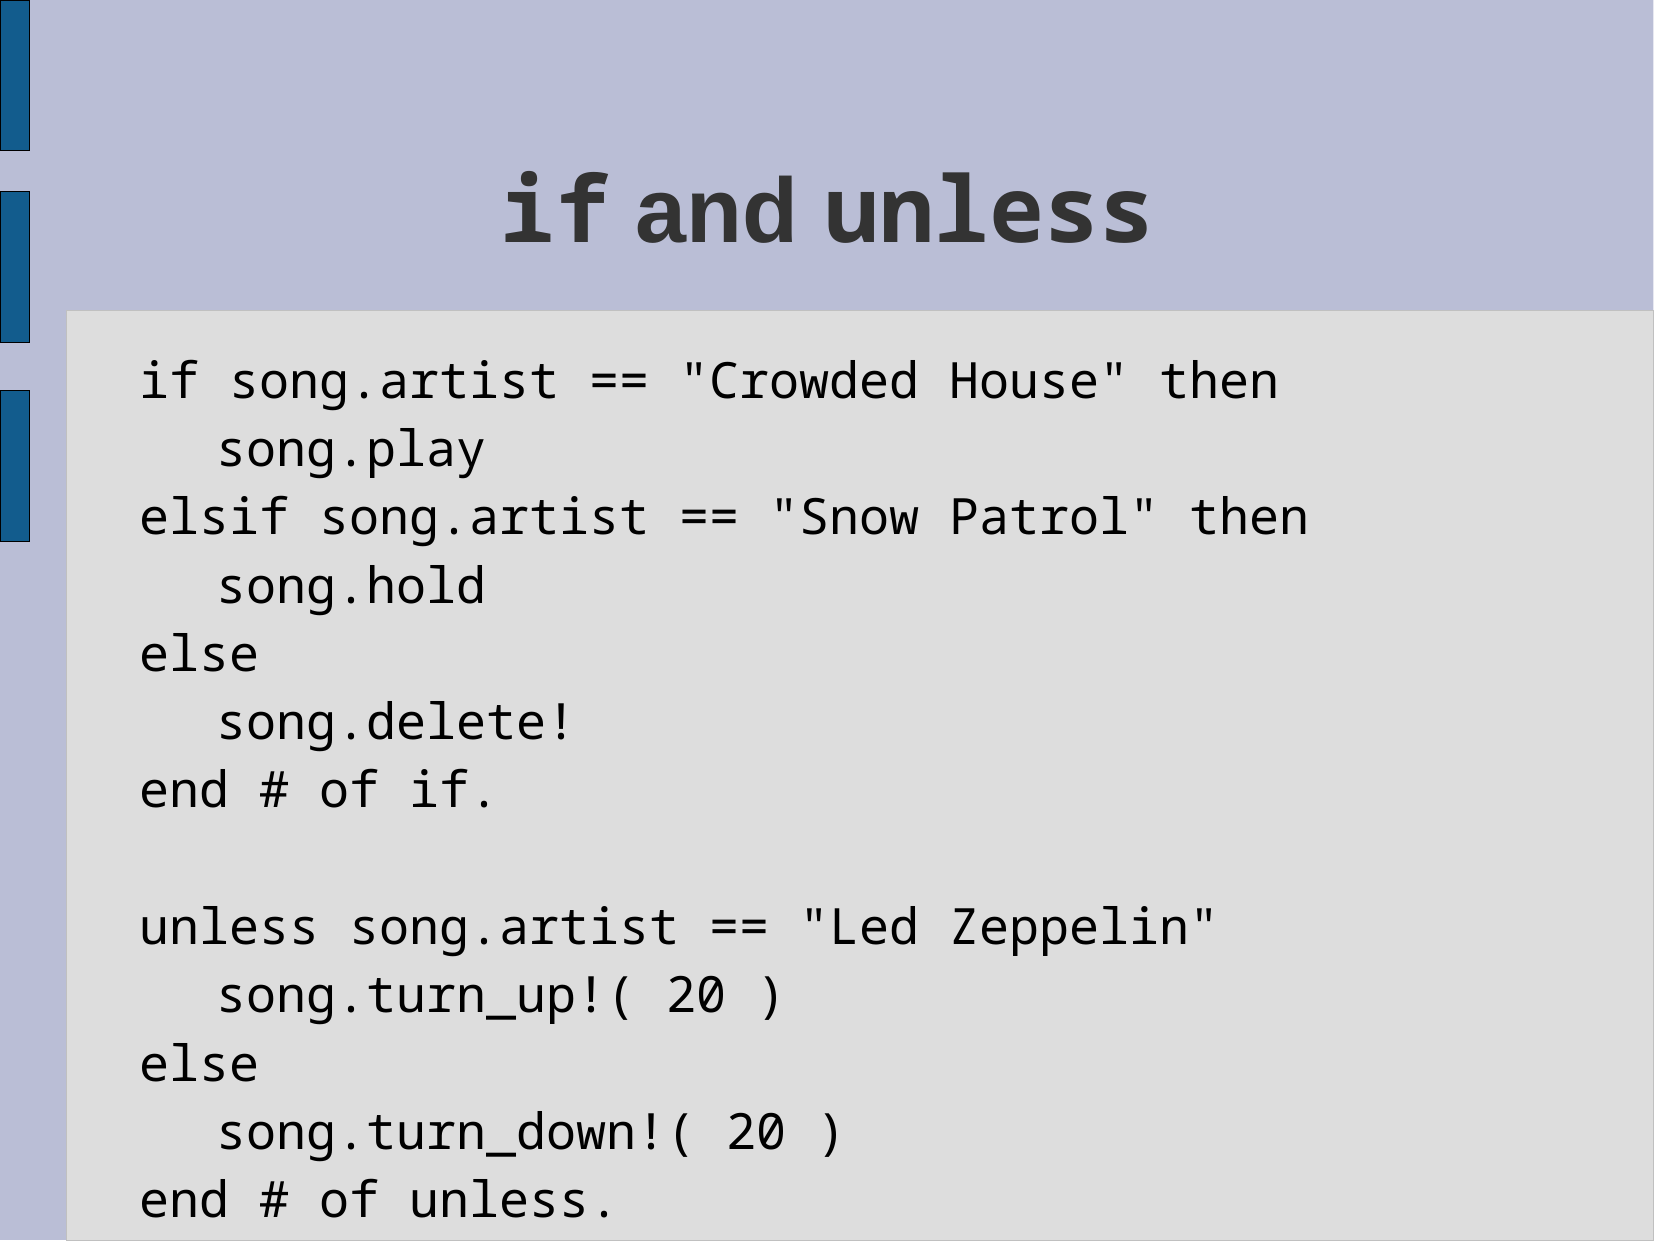

#
if and unless
if song.artist == "Crowded House" then
song.play
elsif song.artist == "Snow Patrol" then
song.hold
else
song.delete!
end # of if.
unless song.artist == "Led Zeppelin"
song.turn_up!( 20 )
else
song.turn_down!( 20 )
end # of unless.
song.artist == "Led Zeppelin" ? song.turn_down!( 20 ) : song.turn_up!( 20 )